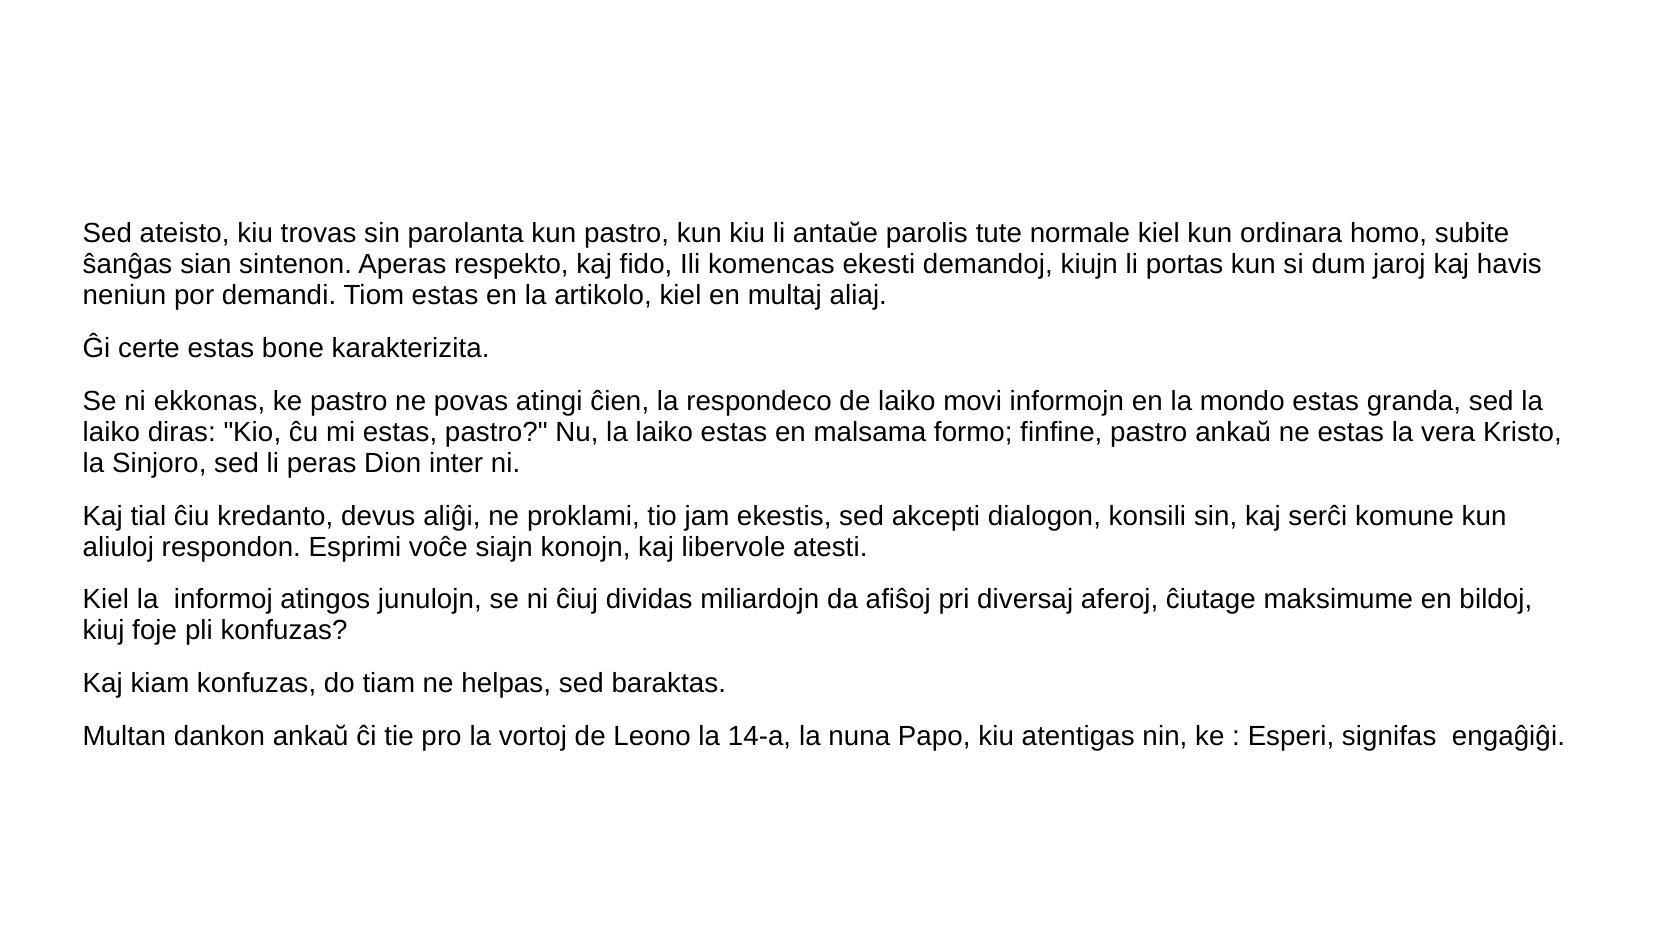

# Sed ateisto, kiu trovas sin parolanta kun pastro, kun kiu li antaŭe parolis tute normale kiel kun ordinara homo, subite ŝanĝas sian sintenon. Aperas respekto, kaj fido, Ili komencas ekesti demandoj, kiujn li portas kun si dum jaroj kaj havis neniun por demandi. Tiom estas en la artikolo, kiel en multaj aliaj.
Ĝi certe estas bone karakterizita.
Se ni ekkonas, ke pastro ne povas atingi ĉien, la respondeco de laiko movi informojn en la mondo estas granda, sed la laiko diras: "Kio, ĉu mi estas, pastro?" Nu, la laiko estas en malsama formo; finfine, pastro ankaŭ ne estas la vera Kristo, la Sinjoro, sed li peras Dion inter ni.
Kaj tial ĉiu kredanto, devus aliĝi, ne proklami, tio jam ekestis, sed akcepti dialogon, konsili sin, kaj serĉi komune kun aliuloj respondon. Esprimi voĉe siajn konojn, kaj libervole atesti.
Kiel la informoj atingos junulojn, se ni ĉiuj dividas miliardojn da afiŝoj pri diversaj aferoj, ĉiutage maksimume en bildoj, kiuj foje pli konfuzas?
Kaj kiam konfuzas, do tiam ne helpas, sed baraktas.
Multan dankon ankaŭ ĉi tie pro la vortoj de Leono la 14-a, la nuna Papo, kiu atentigas nin, ke : Esperi, signifas engaĝiĝi.